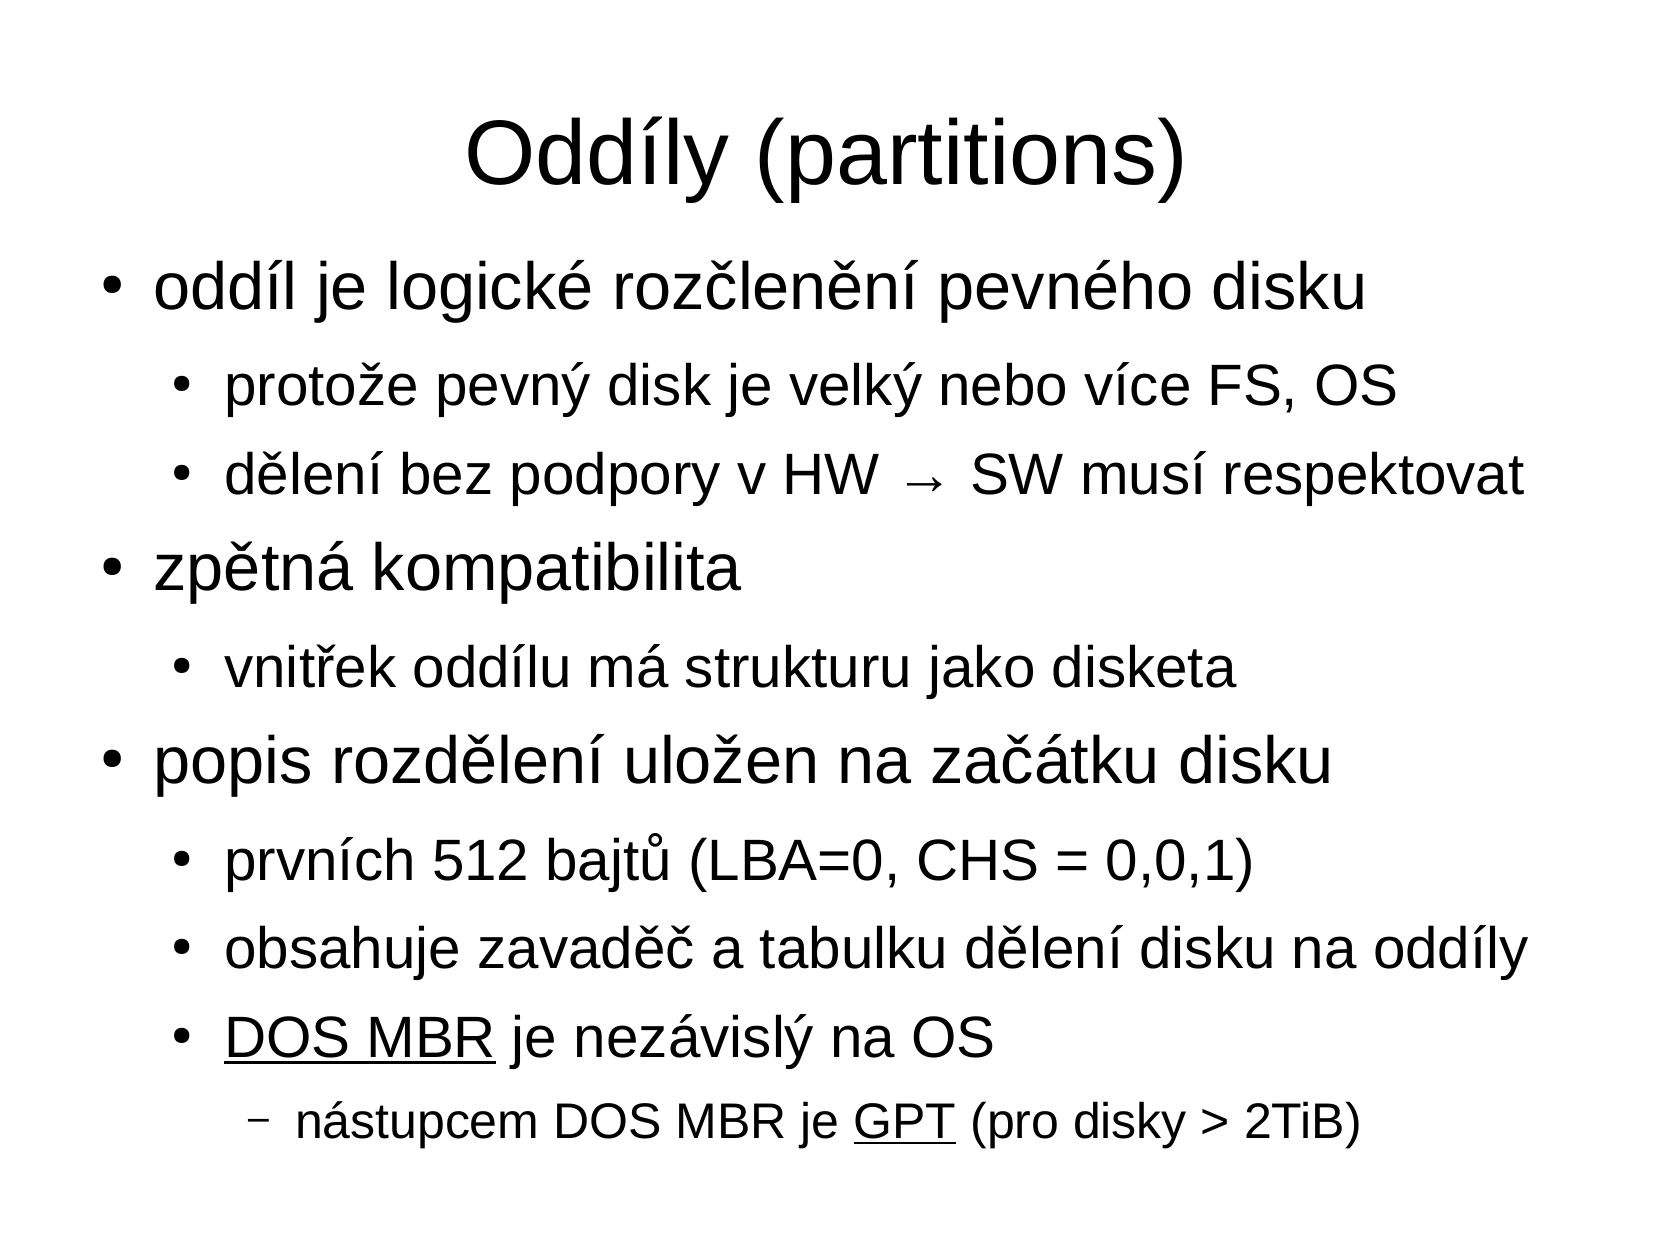

# Oddíly (partitions)
oddíl je logické rozčlenění pevného disku
protože pevný disk je velký nebo více FS, OS
dělení bez podpory v HW → SW musí respektovat
zpětná kompatibilita
vnitřek oddílu má strukturu jako disketa
popis rozdělení uložen na začátku disku
prvních 512 bajtů (LBA=0, CHS = 0,0,1)
obsahuje zavaděč a tabulku dělení disku na oddíly
DOS MBR je nezávislý na OS
nástupcem DOS MBR je GPT (pro disky > 2TiB)